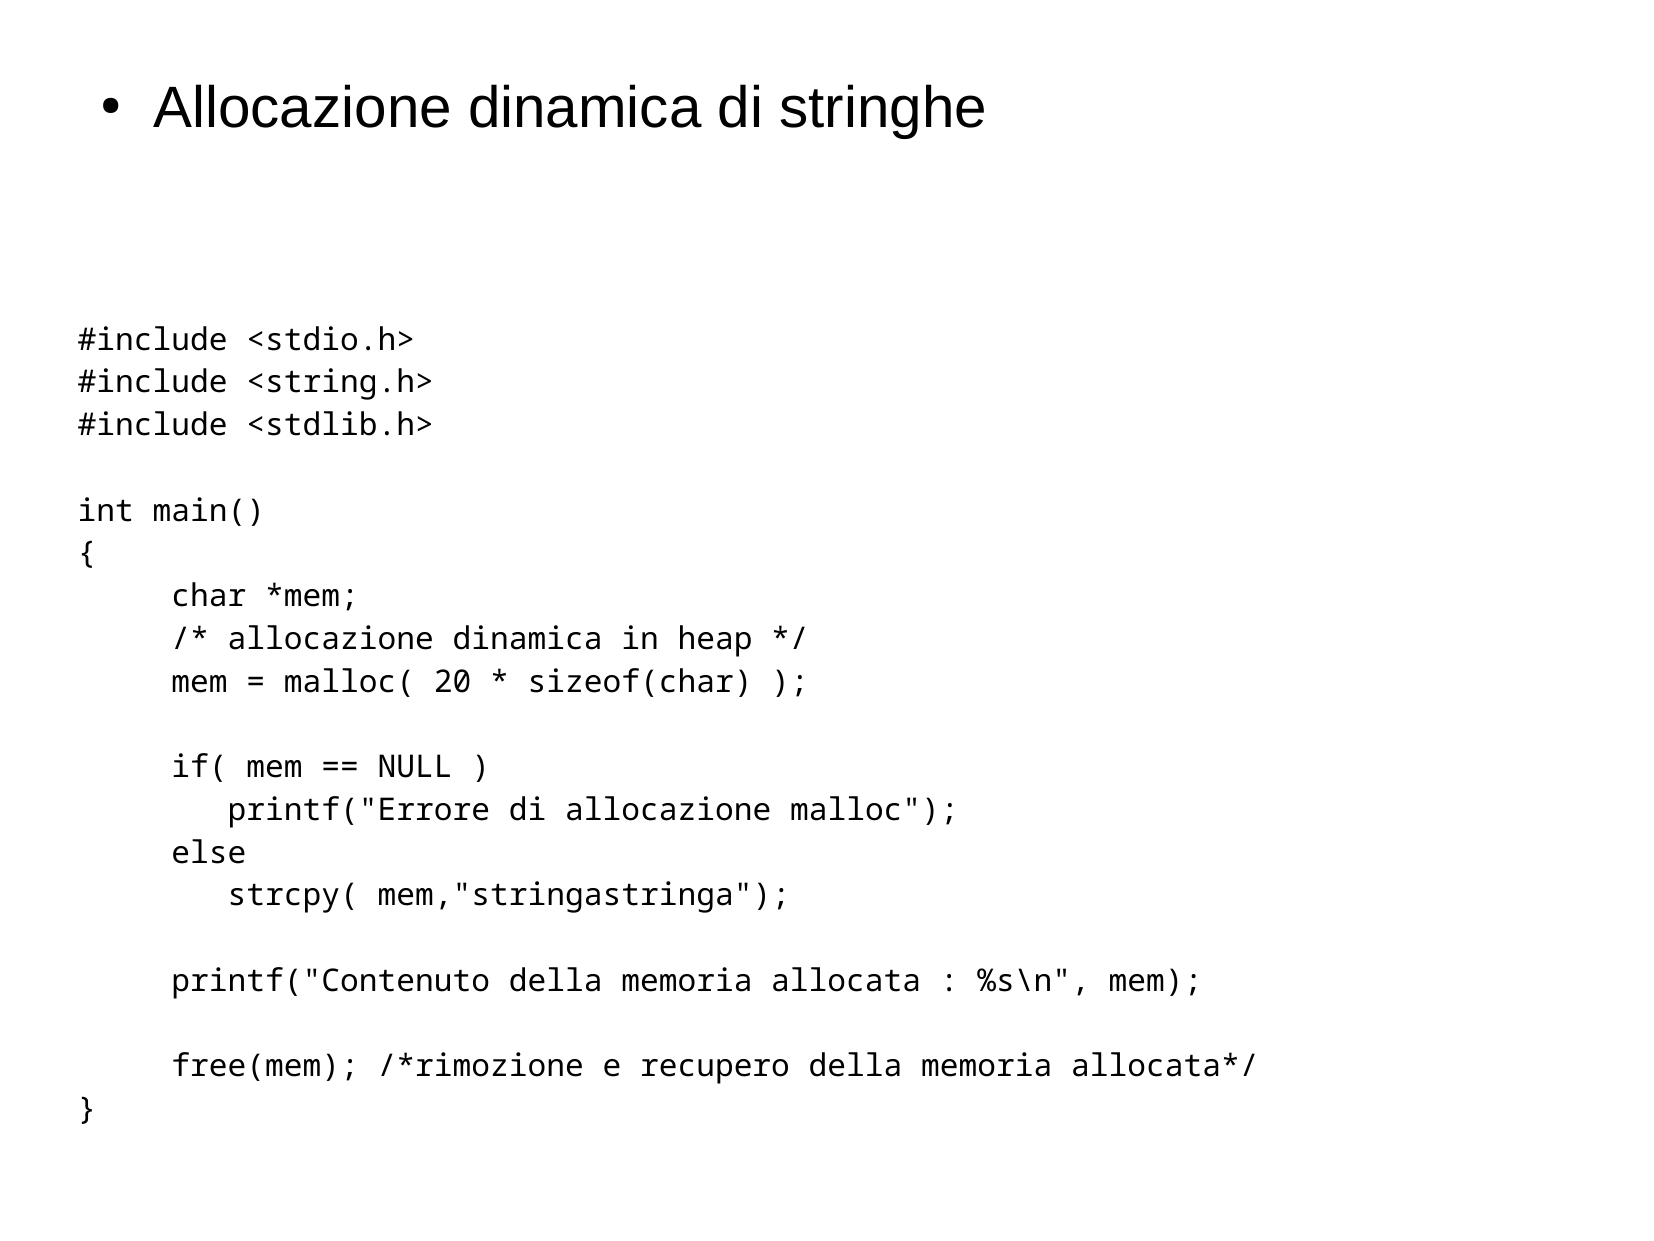

# Allocazione dinamica di stringhe
#include <stdio.h>
#include <string.h>
#include <stdlib.h>
int main()
{
 char *mem;
 /* allocazione dinamica in heap */
 mem = malloc( 20 * sizeof(char) );
 if( mem == NULL )
		printf("Errore di allocazione malloc");
 else
		strcpy( mem,"stringastringa");
 printf("Contenuto della memoria allocata : %s\n", mem);
 free(mem); /*rimozione e recupero della memoria allocata*/
}